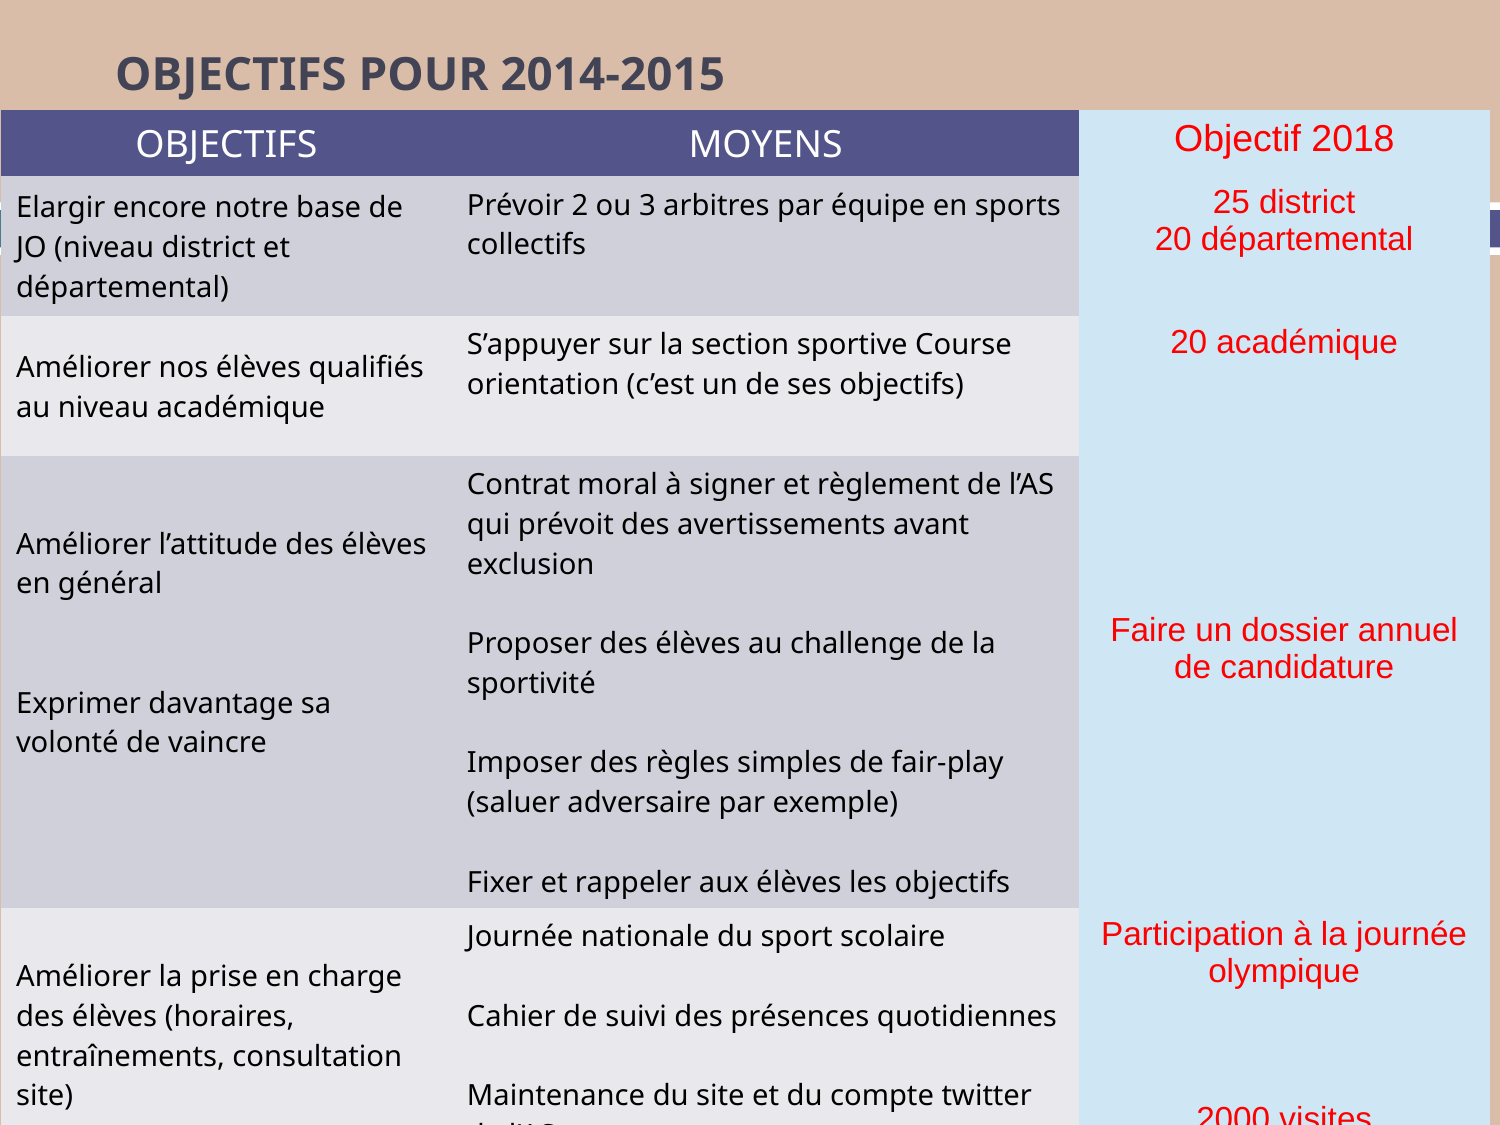

# OBJECTIFS POUR 2014-2015
| OBJECTIFS | MOYENS | Objectif 2018 |
| --- | --- | --- |
| Elargir encore notre base de JO (niveau district et départemental) | Prévoir 2 ou 3 arbitres par équipe en sports collectifs | 25 district 20 départemental |
| Améliorer nos élèves qualifiés au niveau académique | S’appuyer sur la section sportive Course orientation (c’est un de ses objectifs) | 20 académique |
| Améliorer l’attitude des élèves en général Exprimer davantage sa volonté de vaincre | Contrat moral à signer et règlement de l’AS qui prévoit des avertissements avant exclusion Proposer des élèves au challenge de la sportivité Imposer des règles simples de fair-play (saluer adversaire par exemple) Fixer et rappeler aux élèves les objectifs | Faire un dossier annuel de candidature |
| Améliorer la prise en charge des élèves (horaires, entraînements, consultation site) | Journée nationale du sport scolaire Cahier de suivi des présences quotidiennes Maintenance du site et du compte twitter de l'AS | Participation à la journée olympique 2000 visites |